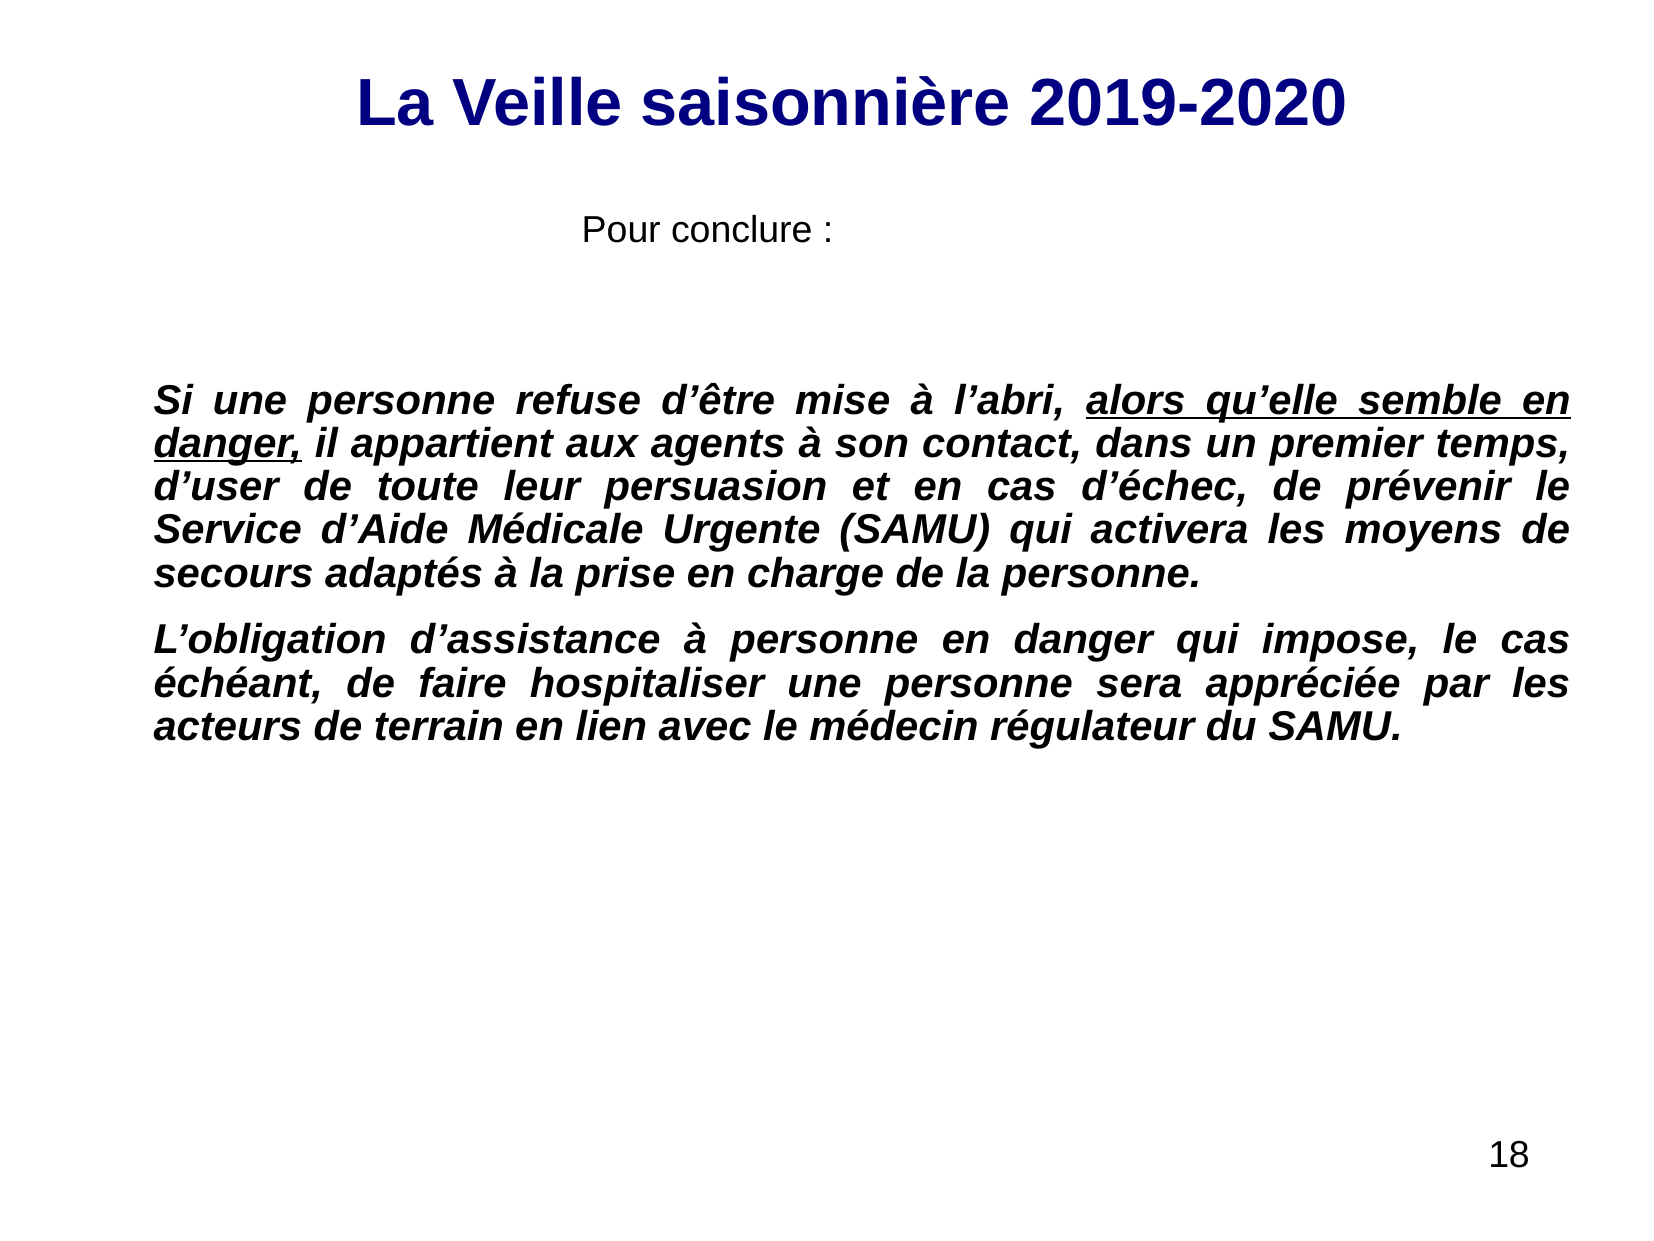

# Si une personne refuse d’être mise à l’abri, alors qu’elle semble en danger, il appartient aux agents à son contact, dans un premier temps, d’user de toute leur persuasion et en cas d’échec, de prévenir le Service d’Aide Médicale Urgente (SAMU) qui activera les moyens de secours adaptés à la prise en charge de la personne.
L’obligation d’assistance à personne en danger qui impose, le cas échéant, de faire hospitaliser une personne sera appréciée par les acteurs de terrain en lien avec le médecin régulateur du SAMU.
La Veille saisonnière 2019-2020
Pour conclure :